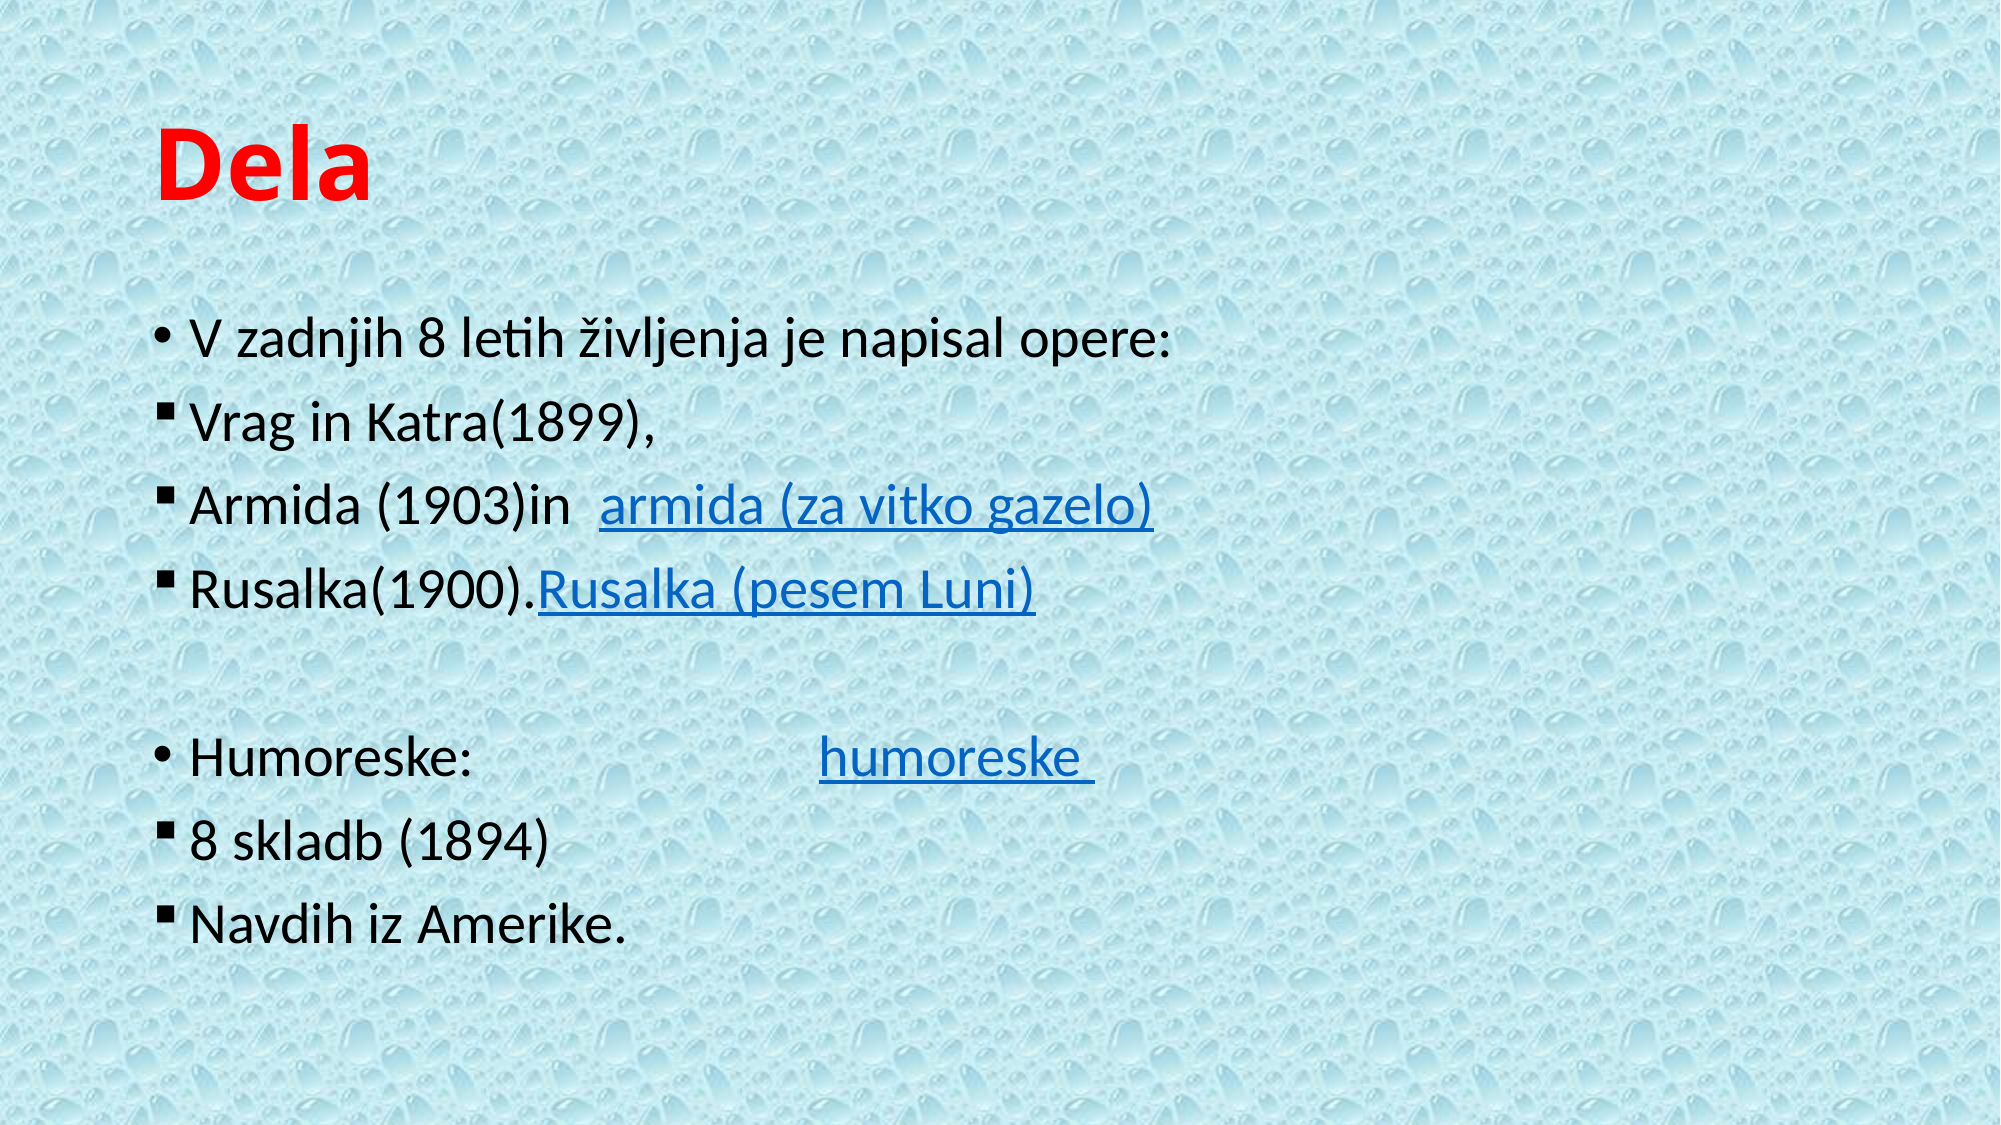

# Dela
V zadnjih 8 letih življenja je napisal opere:
Vrag in Katra(1899),
Armida (1903)in armida (za vitko gazelo)
Rusalka(1900).Rusalka (pesem Luni)
Humoreske: humoreske
8 skladb (1894)
Navdih iz Amerike.